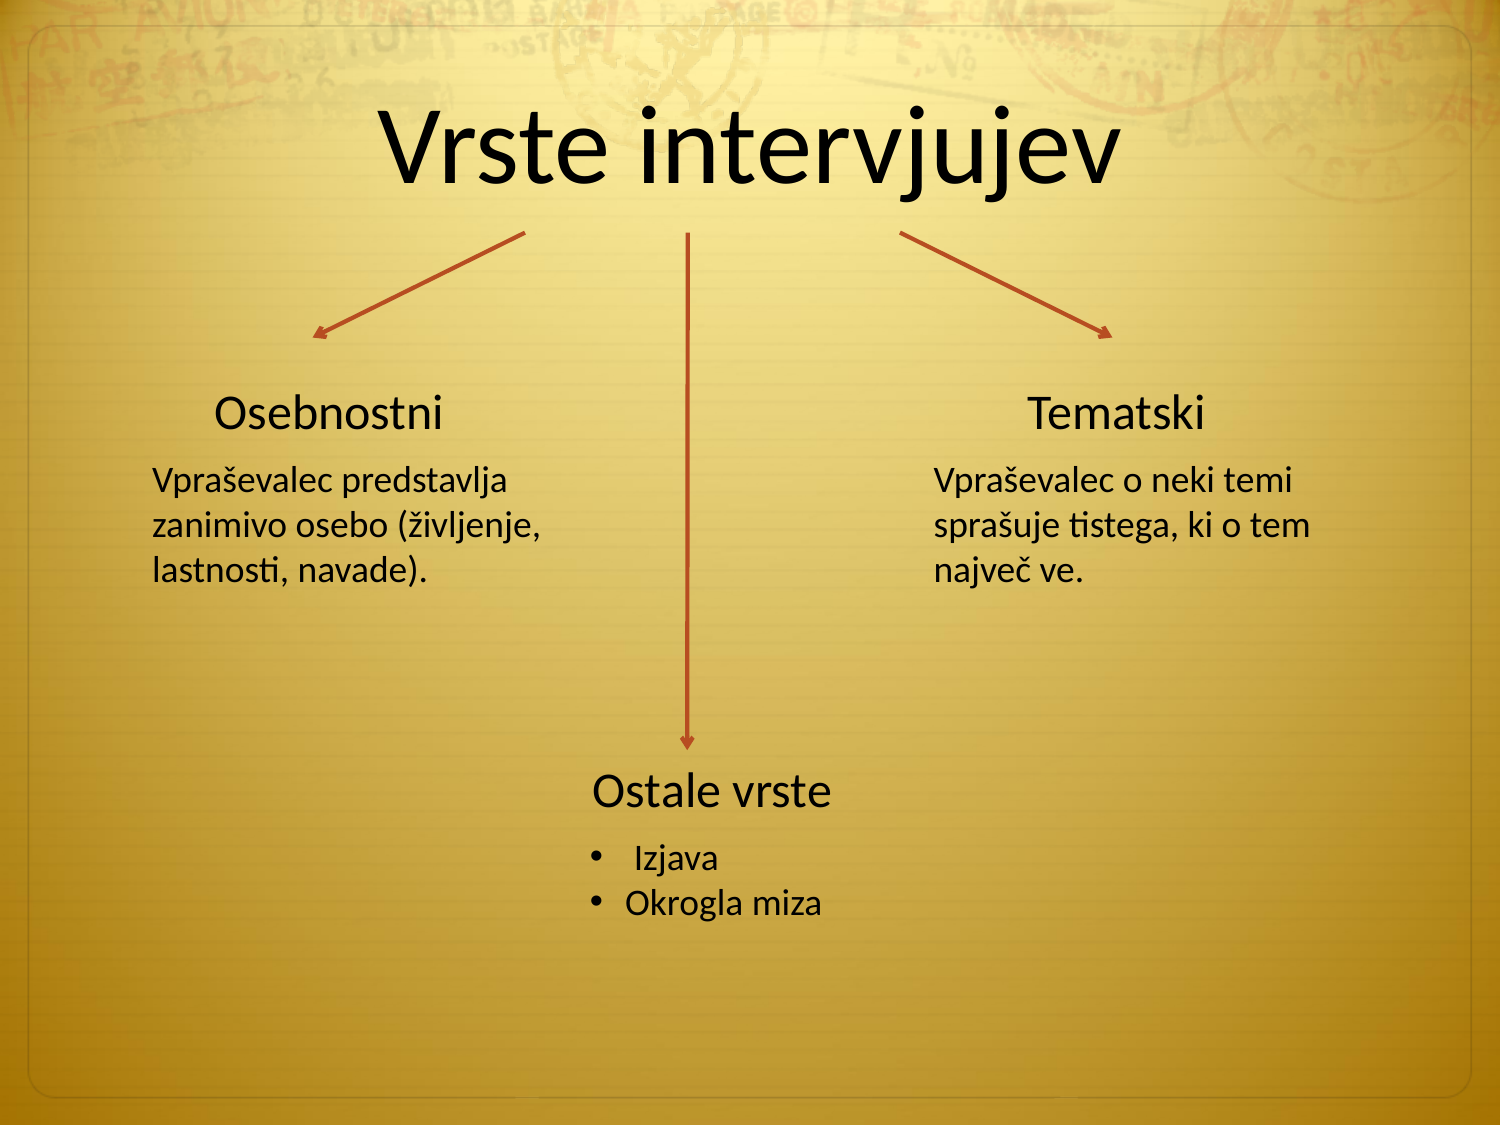

# Vrste intervjujev
Osebnostni
Tematski
Vpraševalec predstavlja zanimivo osebo (življenje, lastnosti, navade).
Vpraševalec o neki temi sprašuje tistega, ki o tem največ ve.
Ostale vrste
 Izjava
Okrogla miza